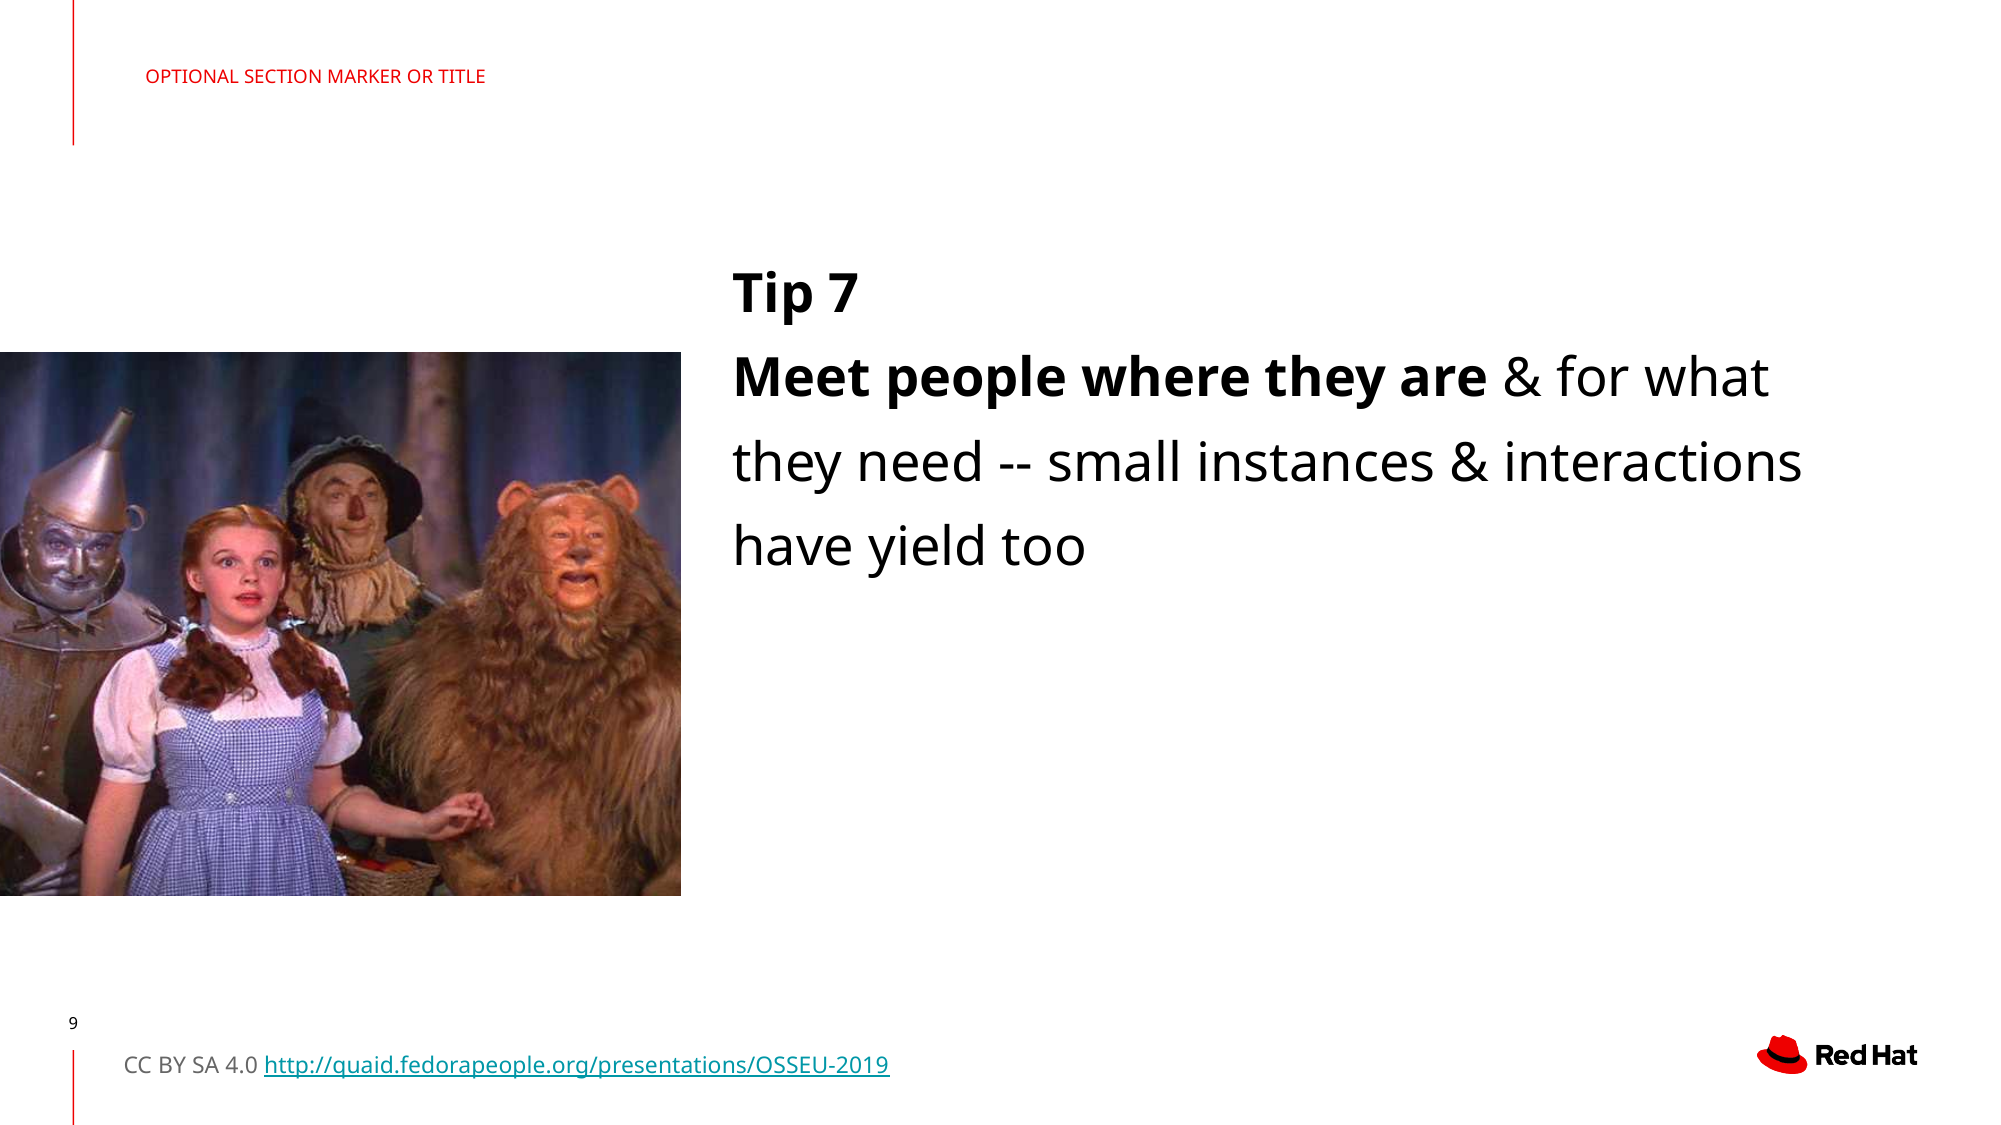

# OPTIONAL SECTION MARKER OR TITLE
Tip 7
Meet people where they are & for what they need -- small instances & interactions have yield too